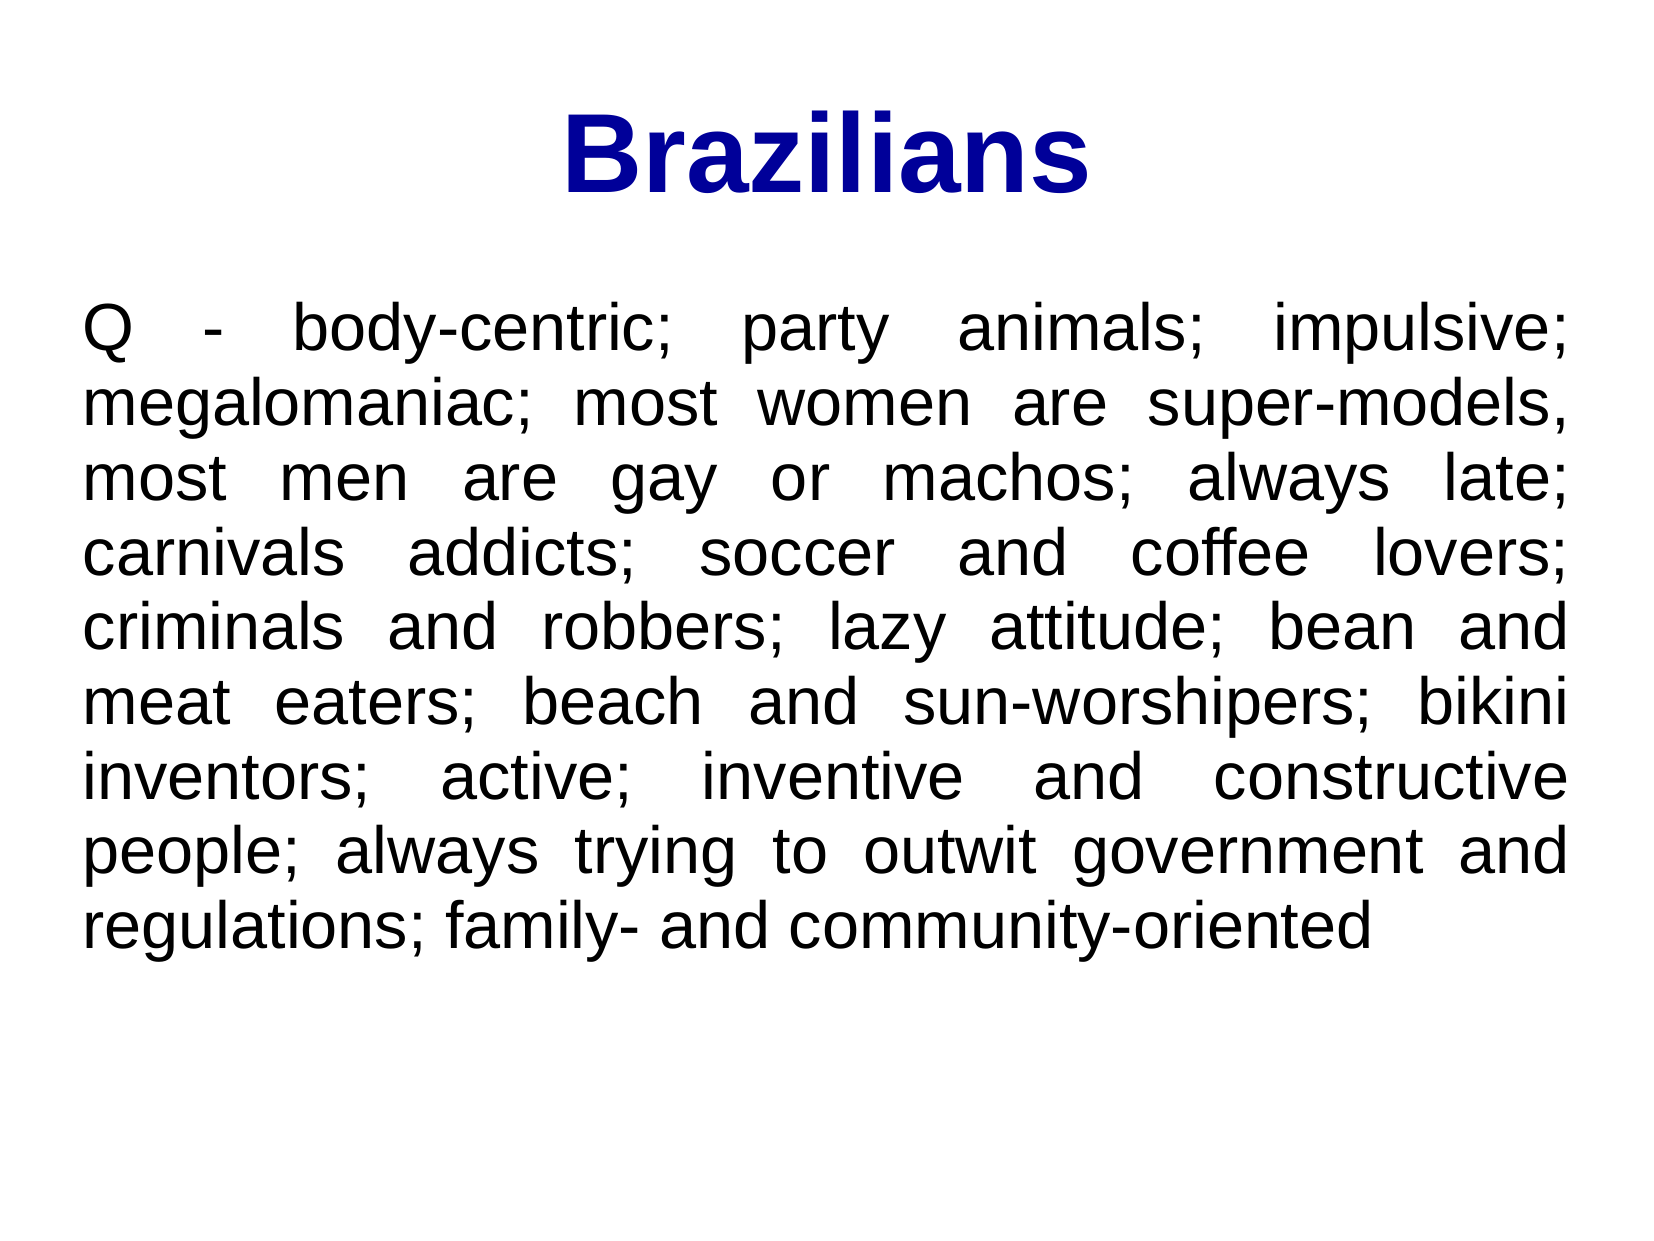

# Brazilians
Q - body-centric; party animals; impulsive; megalomaniac; most women are super-models, most men are gay or machos; always late; carnivals addicts; soccer and coffee lovers; criminals and robbers; lazy attitude; bean and meat eaters; beach and sun-worshipers; bikini inventors; active; inventive and constructive people; always trying to outwit government and regulations; family- and community-oriented